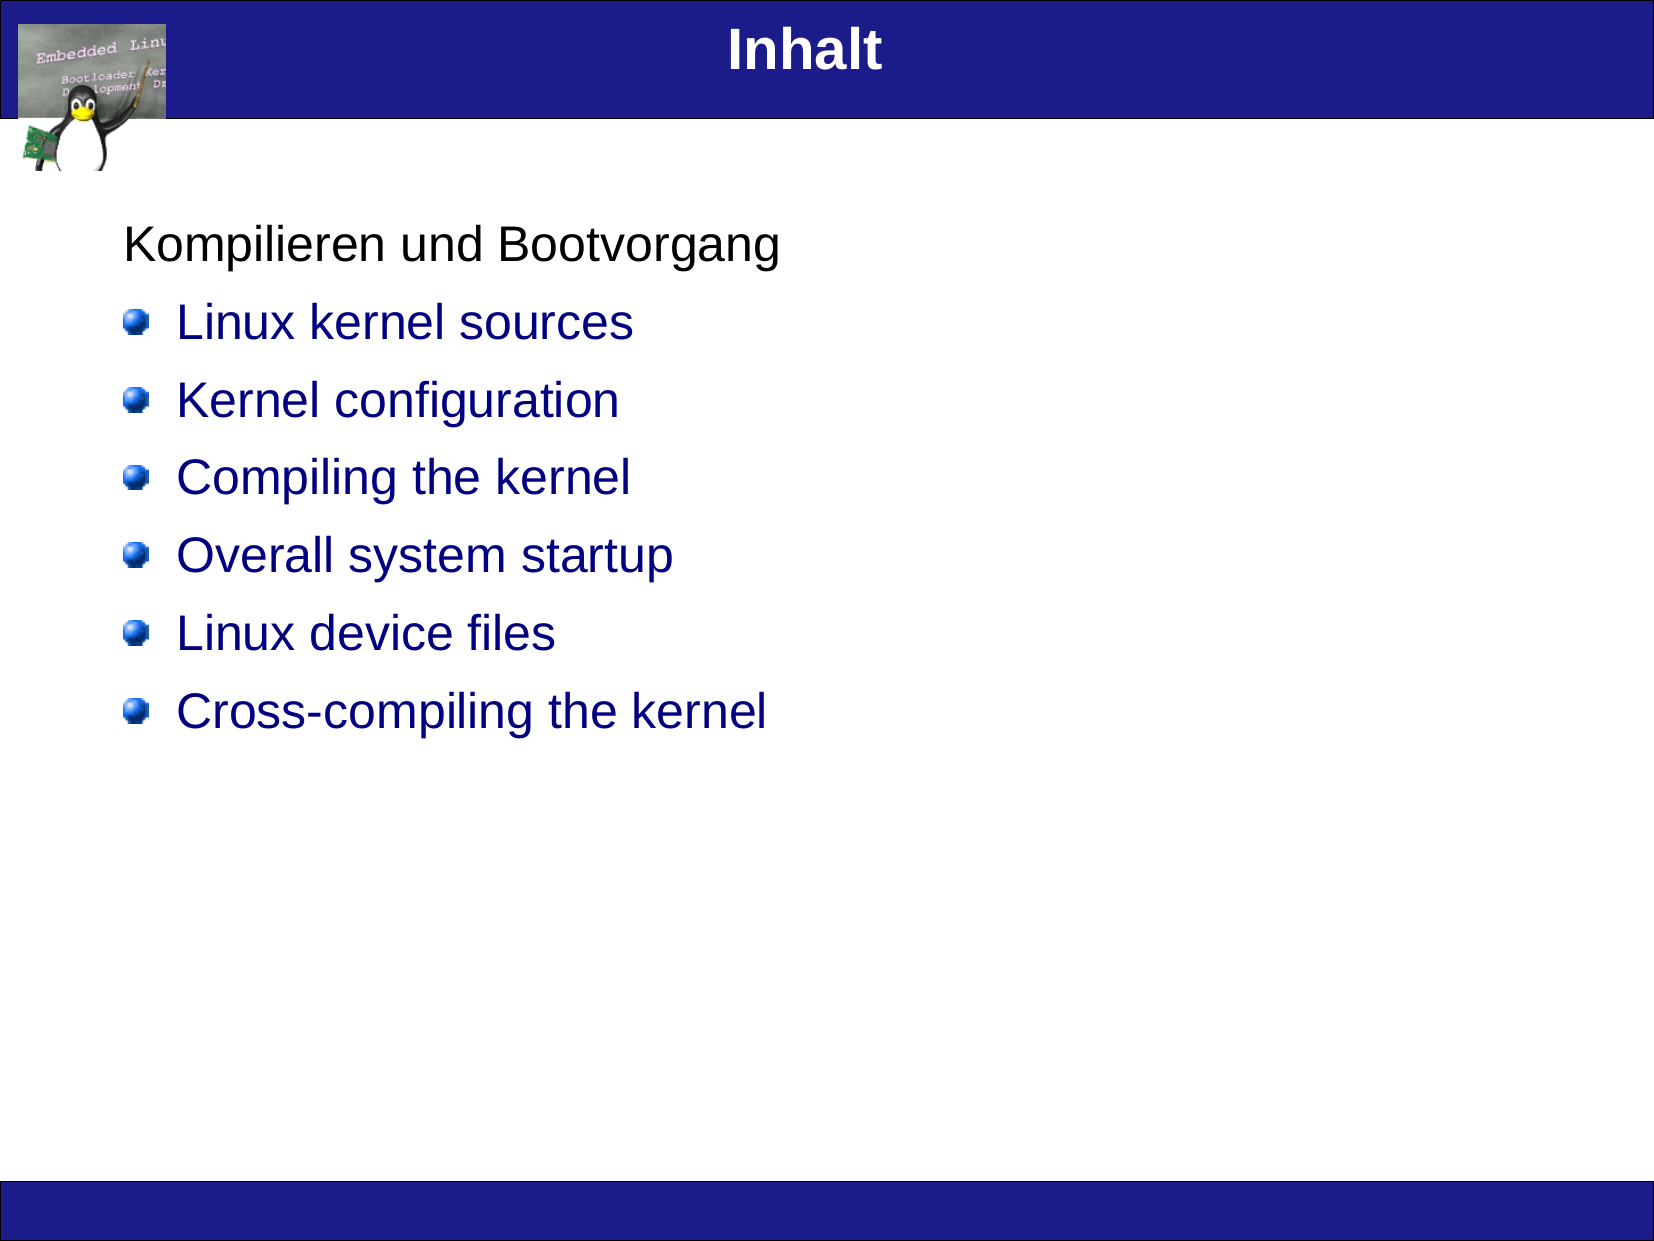

# Inhalt
Kompilieren und Bootvorgang
Linux kernel sources
Kernel configuration
Compiling the kernel
Overall system startup
Linux device files
Cross-compiling the kernel